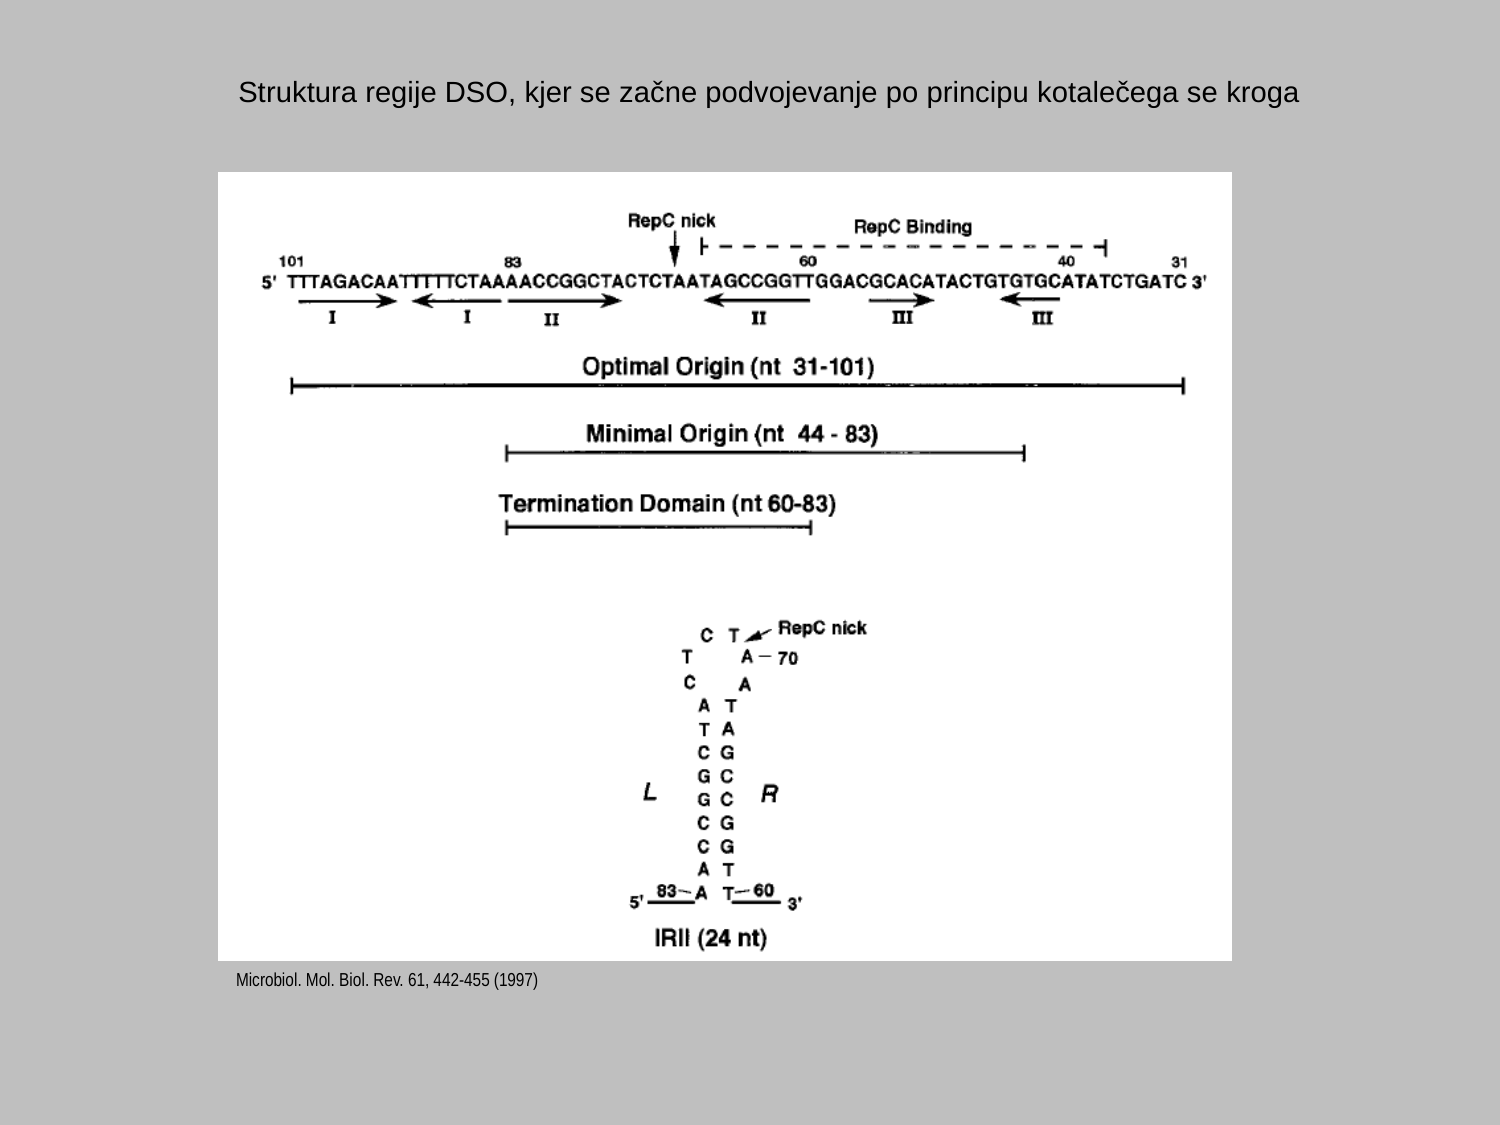

Struktura regije DSO, kjer se začne podvojevanje po principu kotalečega se kroga
Microbiol. Mol. Biol. Rev. 61, 442-455 (1997)